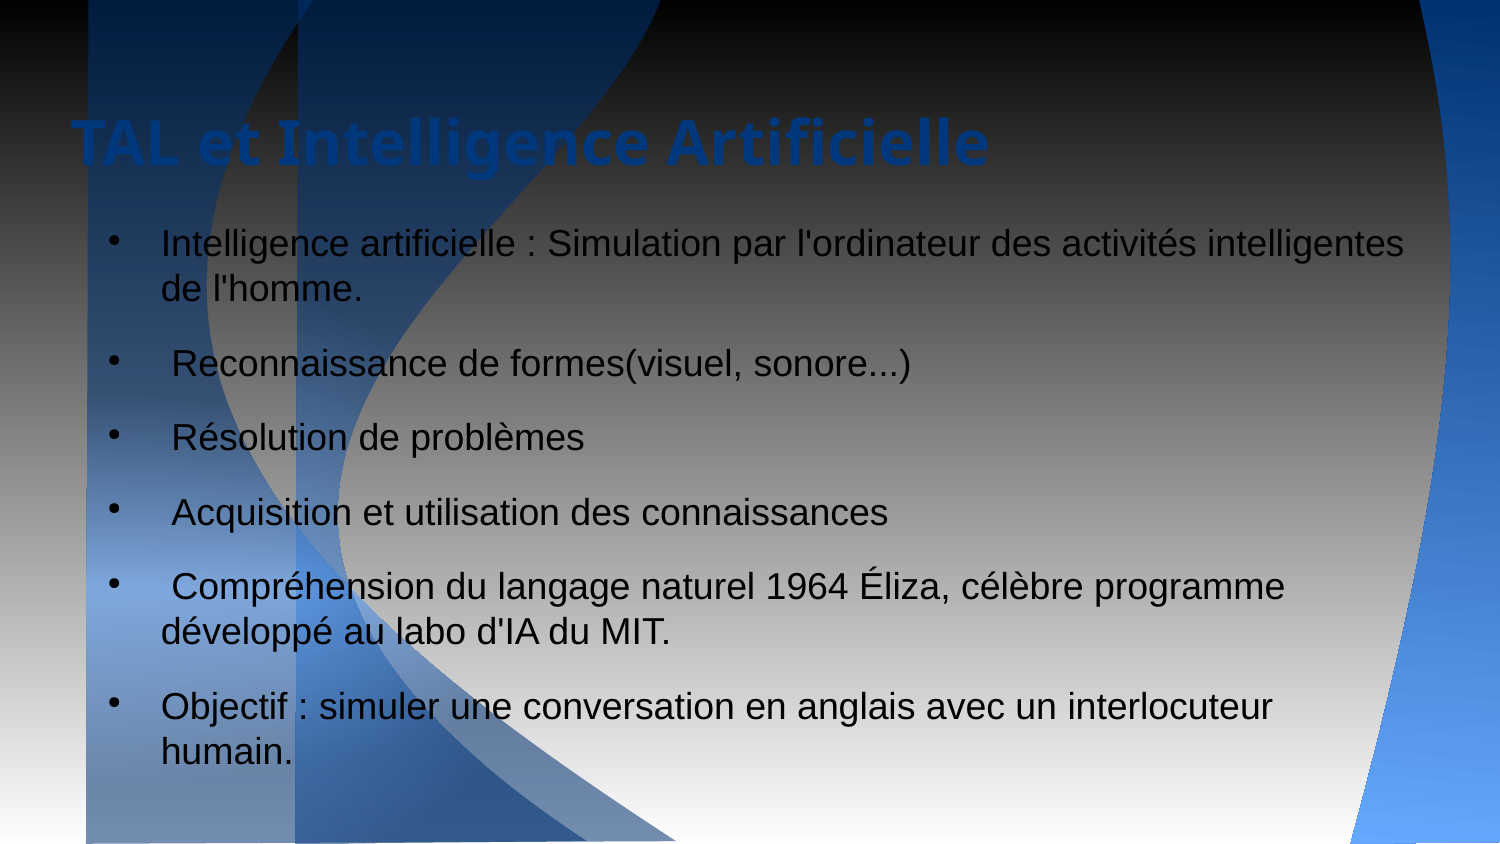

TAL et Intelligence Artificielle
# Intelligence artificielle : Simulation par l'ordinateur des activités intelligentes de l'homme.
 Reconnaissance de formes(visuel, sonore...)
 Résolution de problèmes
 Acquisition et utilisation des connaissances
 Compréhension du langage naturel 1964 Éliza, célèbre programme développé au labo d'IA du MIT.
Objectif : simuler une conversation en anglais avec un interlocuteur humain.